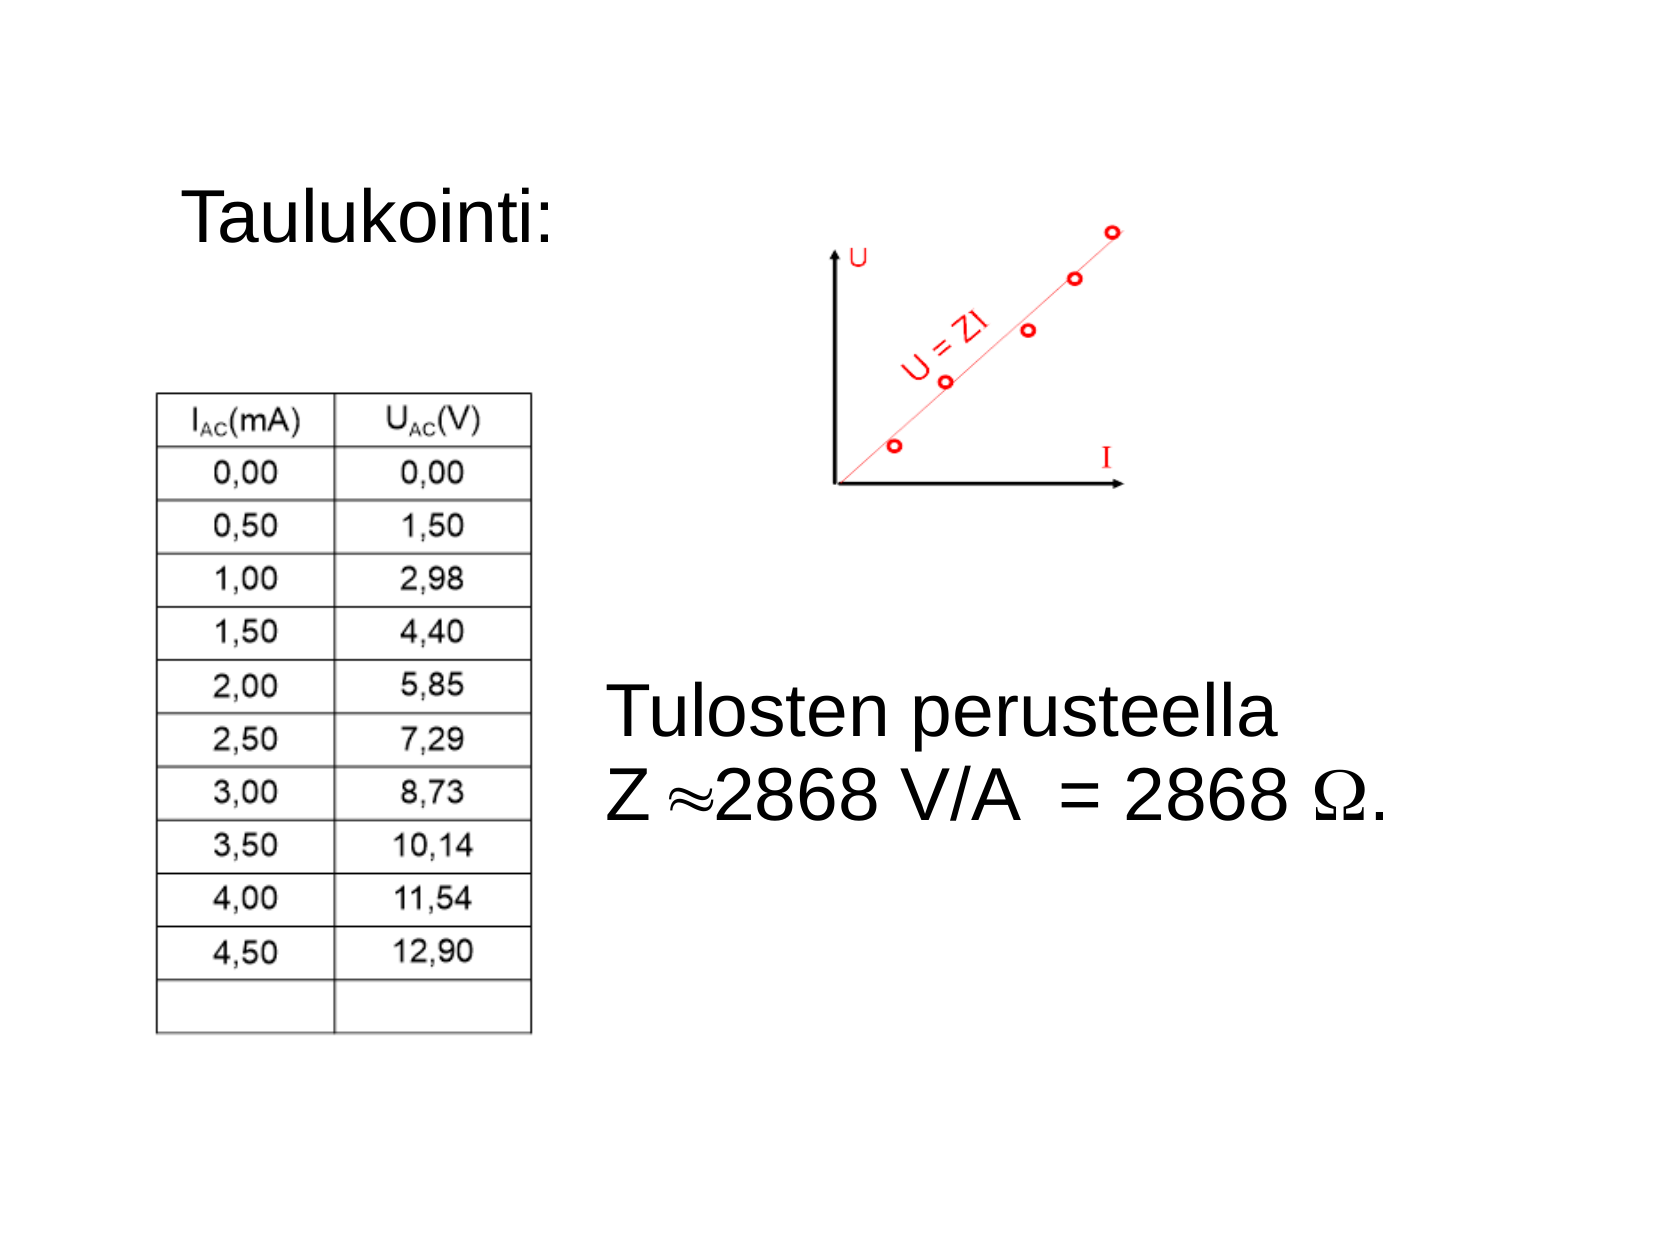

Taulukointi:
Tulosten perusteella
Z 2868 V/A = 2868 W.